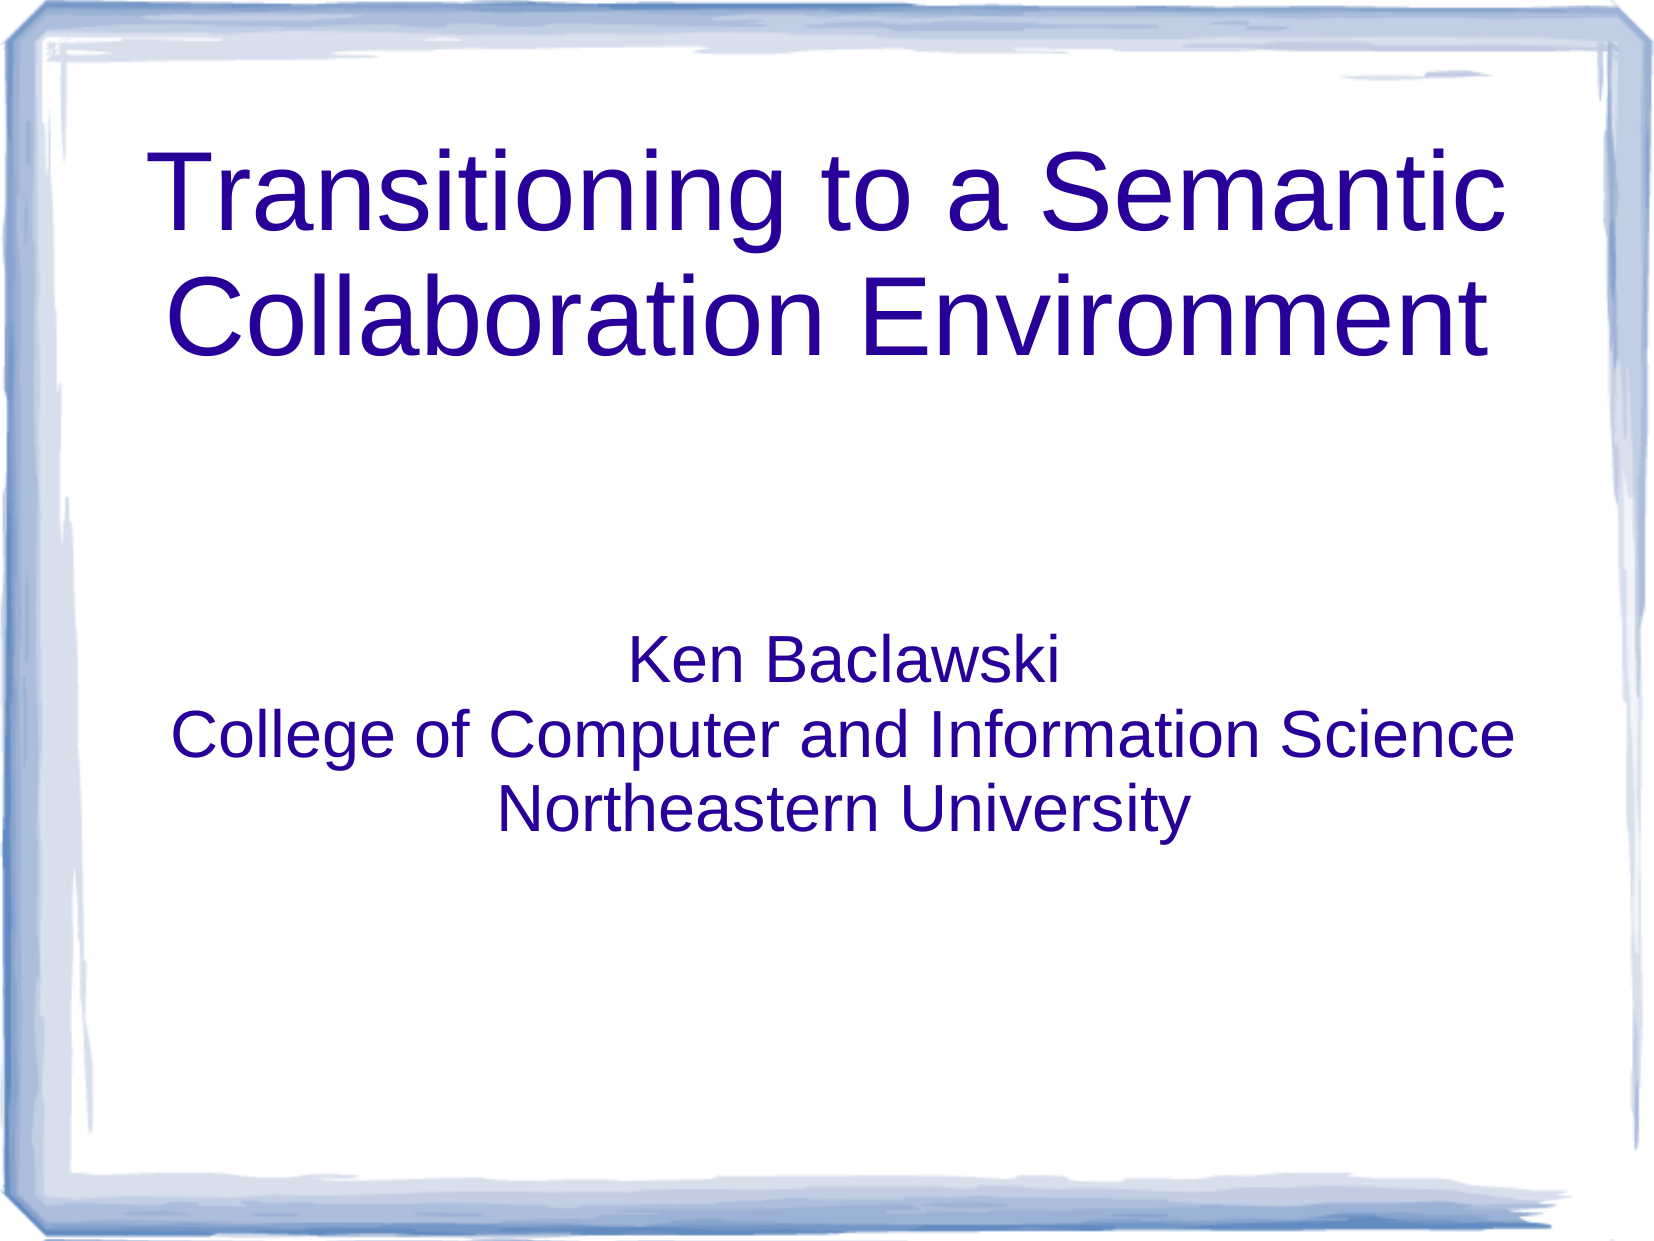

# Transitioning to a Semantic Collaboration Environment
Ken Baclawski
College of Computer and Information Science
Northeastern University